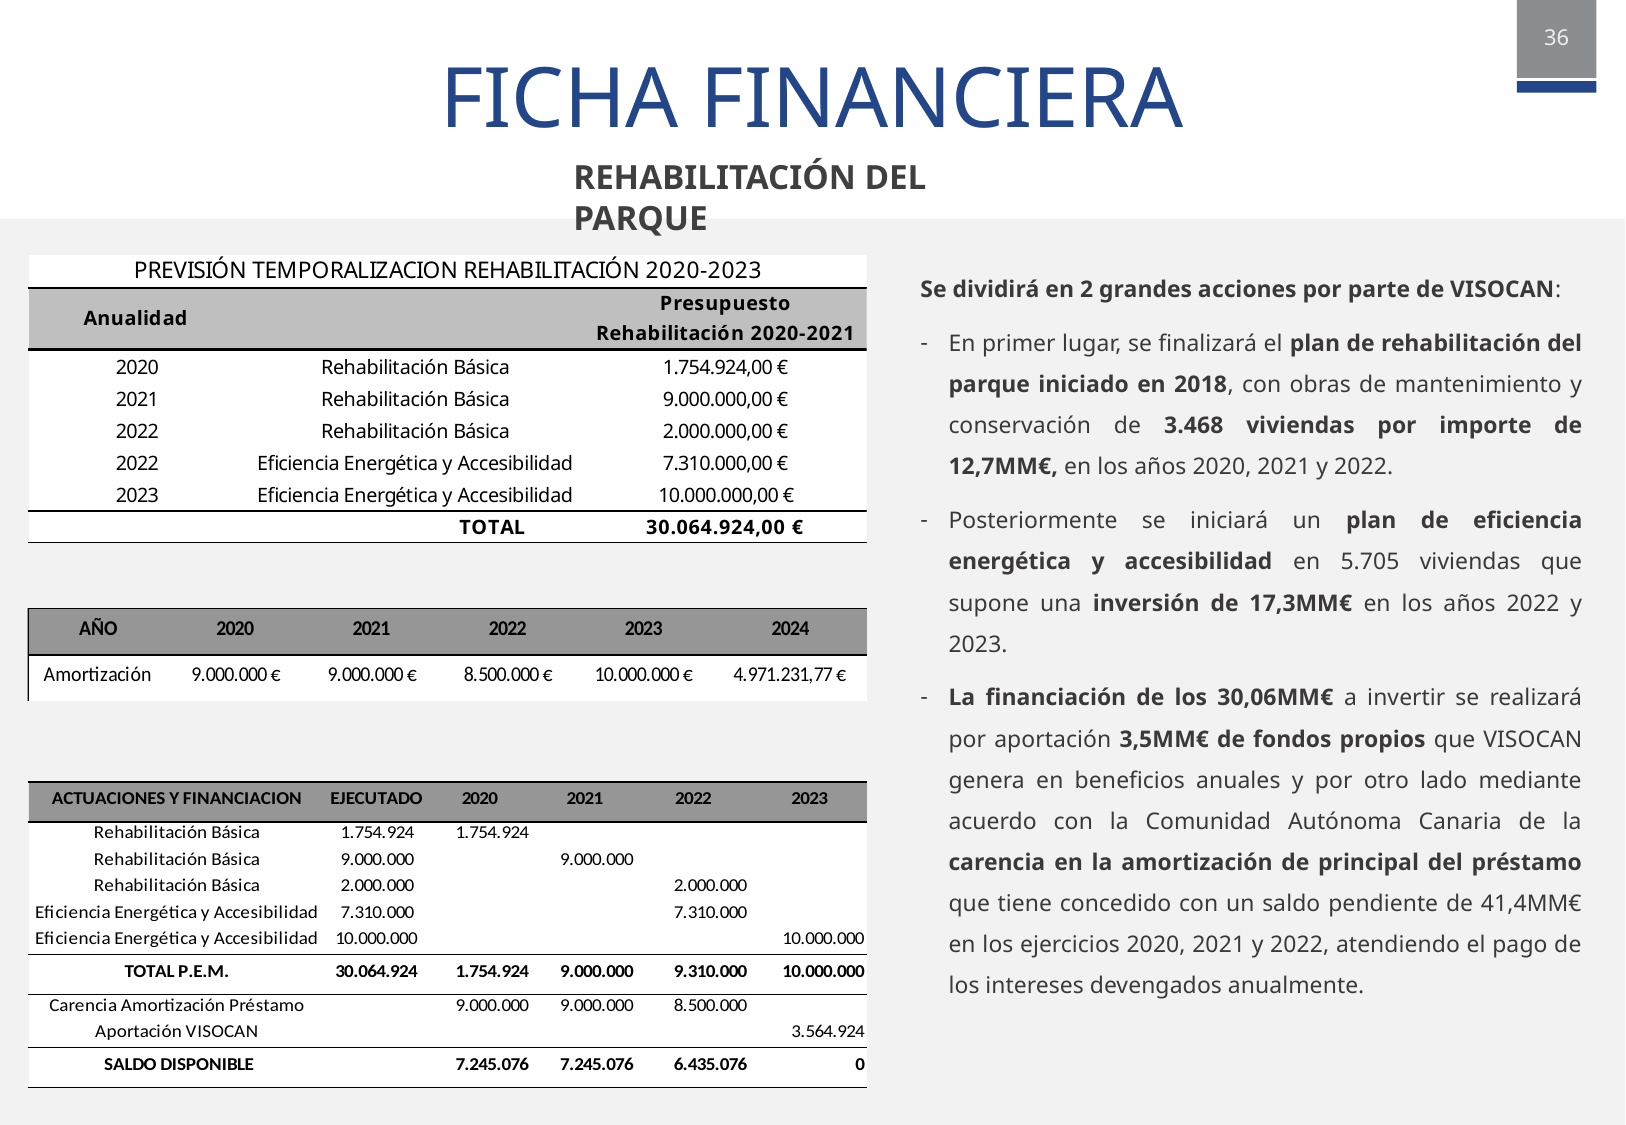

# FICHA FINANCIERA
REHABILITACIÓN DEL PARQUE
Se dividirá en 2 grandes acciones por parte de VISOCAN:
En primer lugar, se finalizará el plan de rehabilitación del parque iniciado en 2018, con obras de mantenimiento y conservación de 3.468 viviendas por importe de 12,7MM€, en los años 2020, 2021 y 2022.
Posteriormente se iniciará un plan de eficiencia energética y accesibilidad en 5.705 viviendas que supone una inversión de 17,3MM€ en los años 2022 y 2023.
La financiación de los 30,06MM€ a invertir se realizará por aportación 3,5MM€ de fondos propios que VISOCAN genera en beneficios anuales y por otro lado mediante acuerdo con la Comunidad Autónoma Canaria de la carencia en la amortización de principal del préstamo que tiene concedido con un saldo pendiente de 41,4MM€ en los ejercicios 2020, 2021 y 2022, atendiendo el pago de los intereses devengados anualmente.